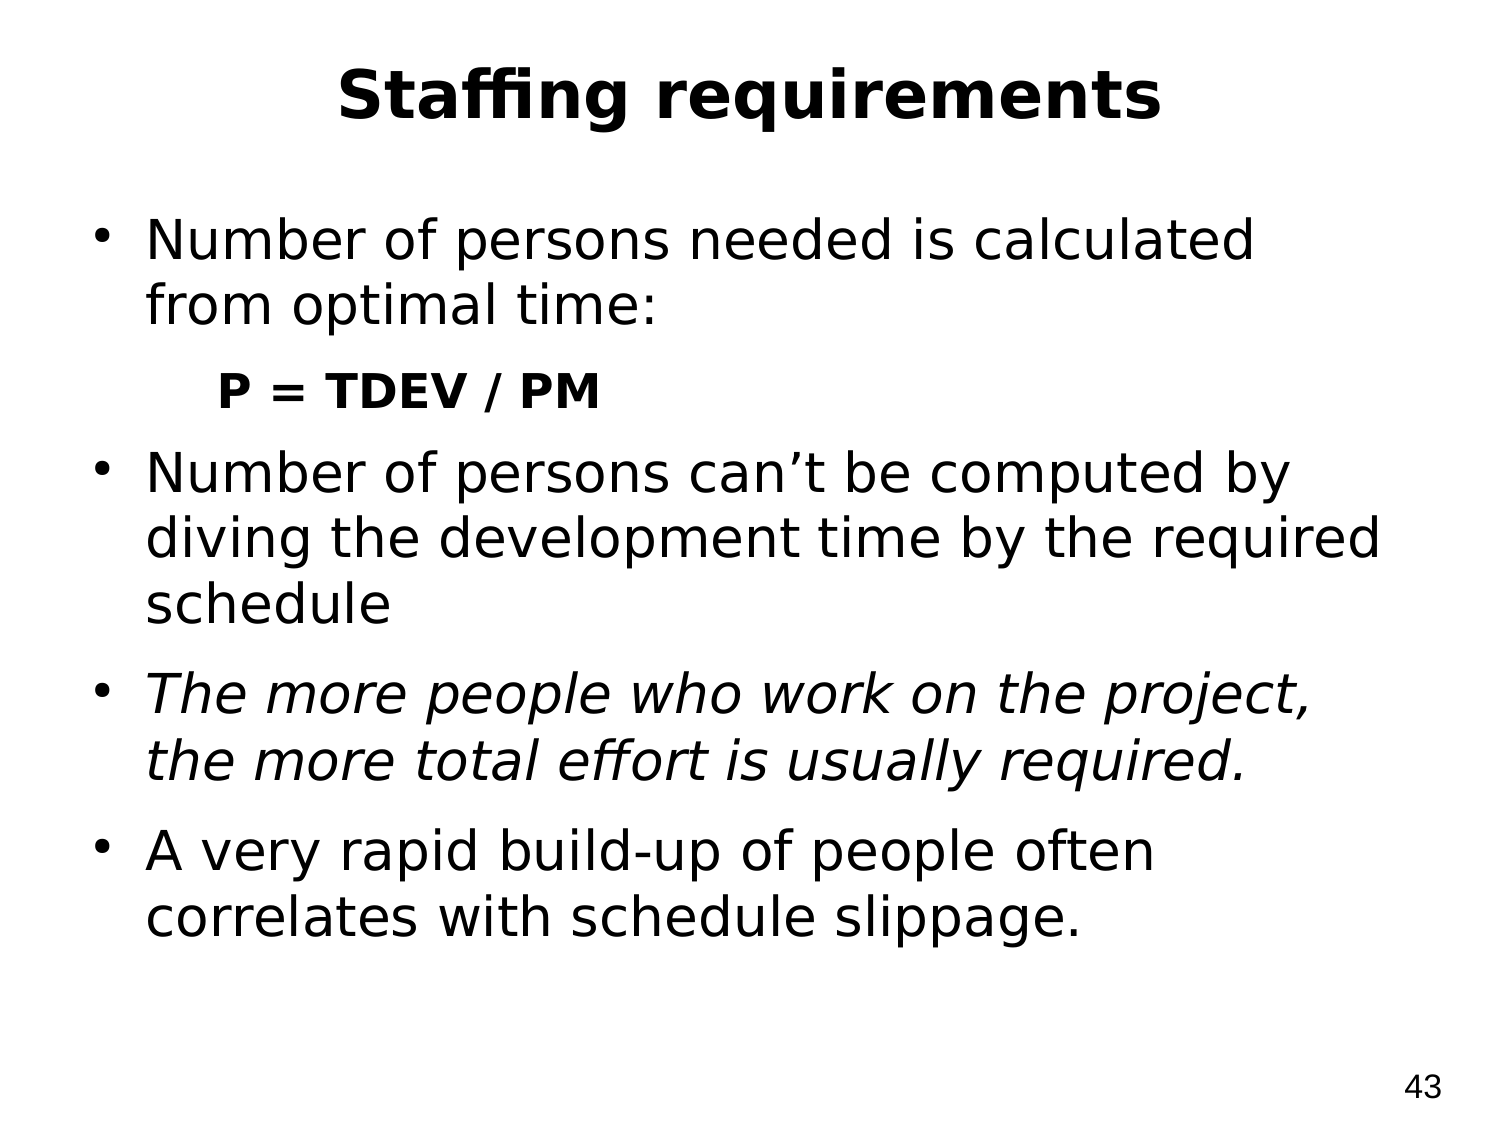

# Staffing requirements
Number of persons needed is calculated from optimal time:
P = TDEV / PM
Number of persons can’t be computed by diving the development time by the required schedule
The more people who work on the project, the more total effort is usually required.
A very rapid build-up of people often correlates with schedule slippage.